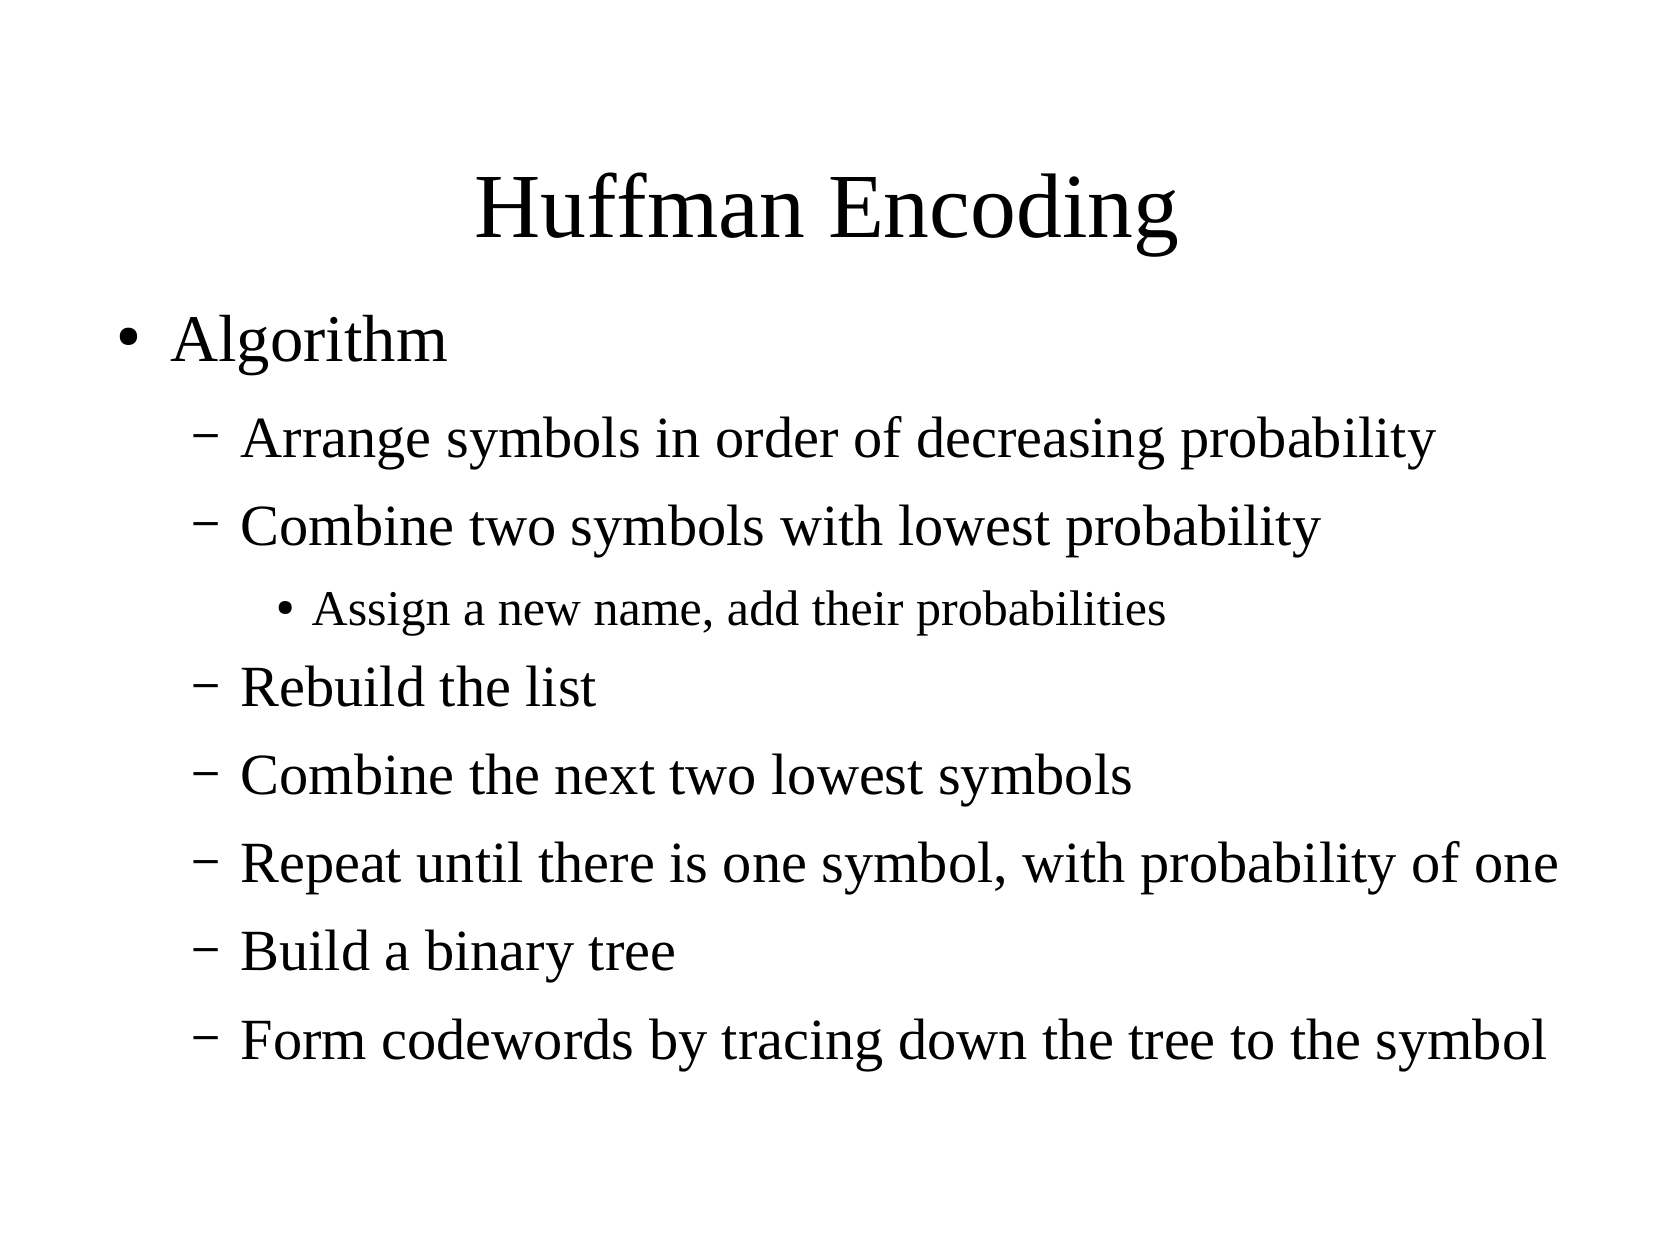

# Huffman Encoding
Algorithm
Arrange symbols in order of decreasing probability
Combine two symbols with lowest probability
Assign a new name, add their probabilities
Rebuild the list
Combine the next two lowest symbols
Repeat until there is one symbol, with probability of one
Build a binary tree
Form codewords by tracing down the tree to the symbol